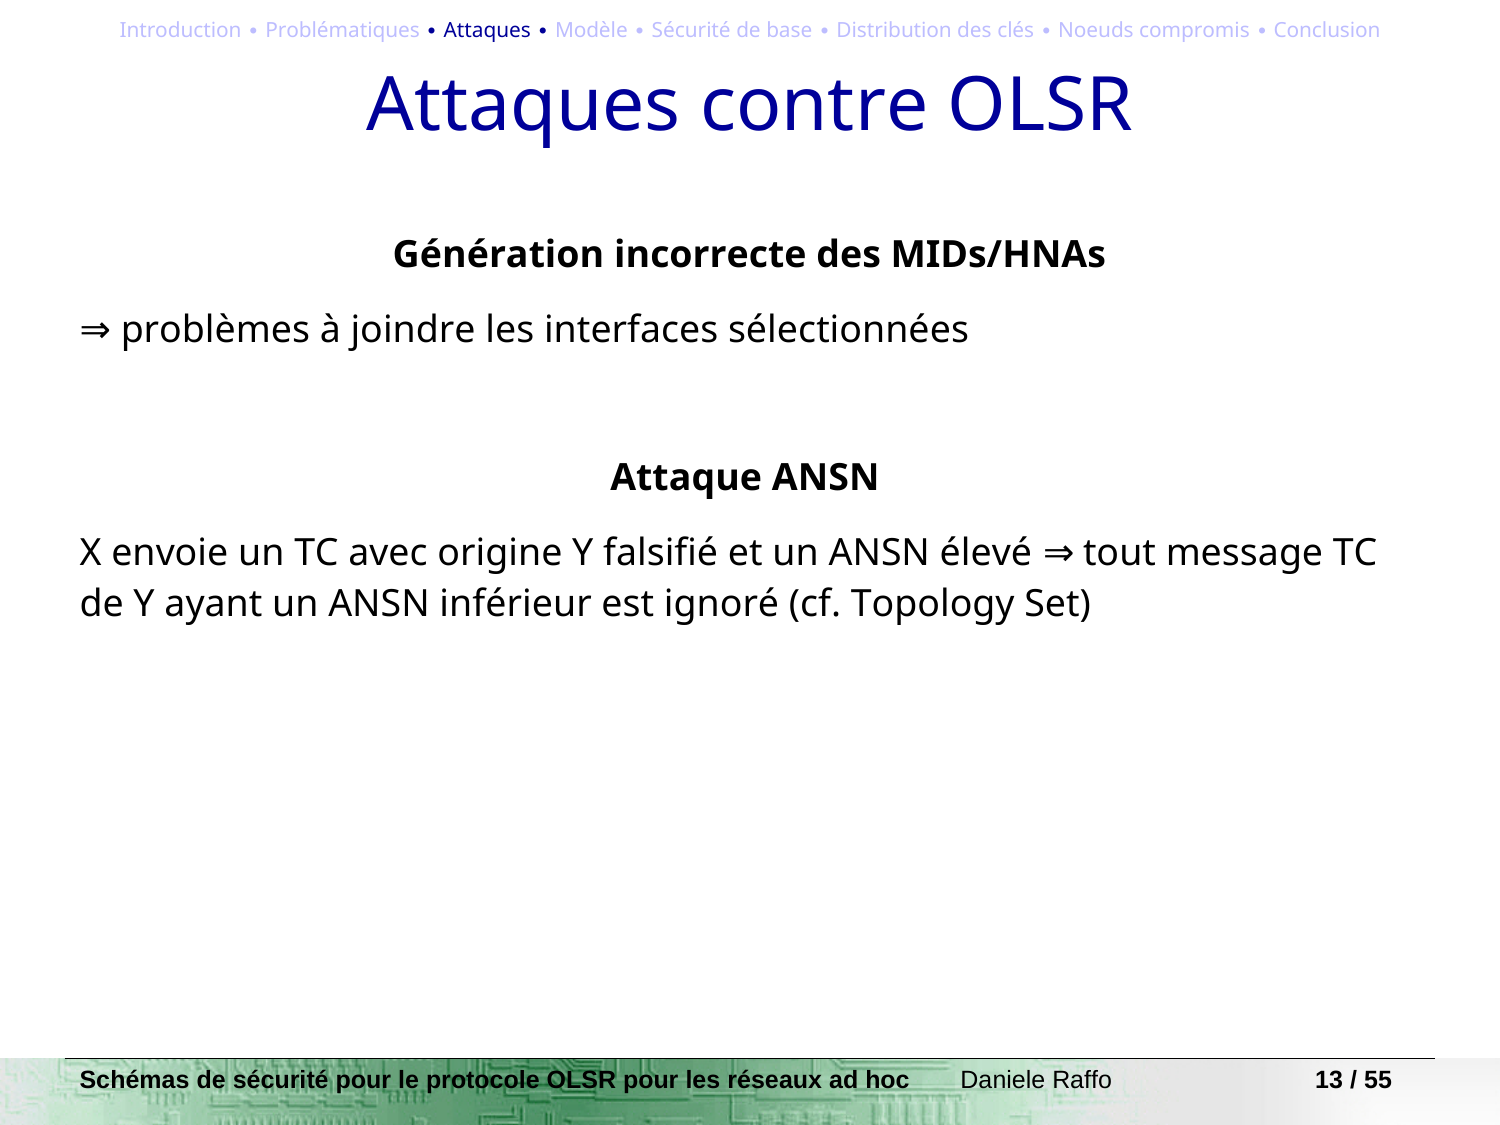

Introduction ∙ Problématiques ∙ Attaques ∙ Modèle ∙ Sécurité de base ∙ Distribution des clés ∙ Noeuds compromis ∙ Conclusion
Attaques contre OLSR
Génération incorrecte des MIDs/HNAs
⇒ problèmes à joindre les interfaces sélectionnées
Attaque ANSN
X envoie un TC avec origine Y falsifié et un ANSN élevé ⇒ tout message TC de Y ayant un ANSN inférieur est ignoré (cf. Topology Set)
13
Schémas de sécurité pour le protocole OLSR pour les réseaux ad hoc Daniele Raffo